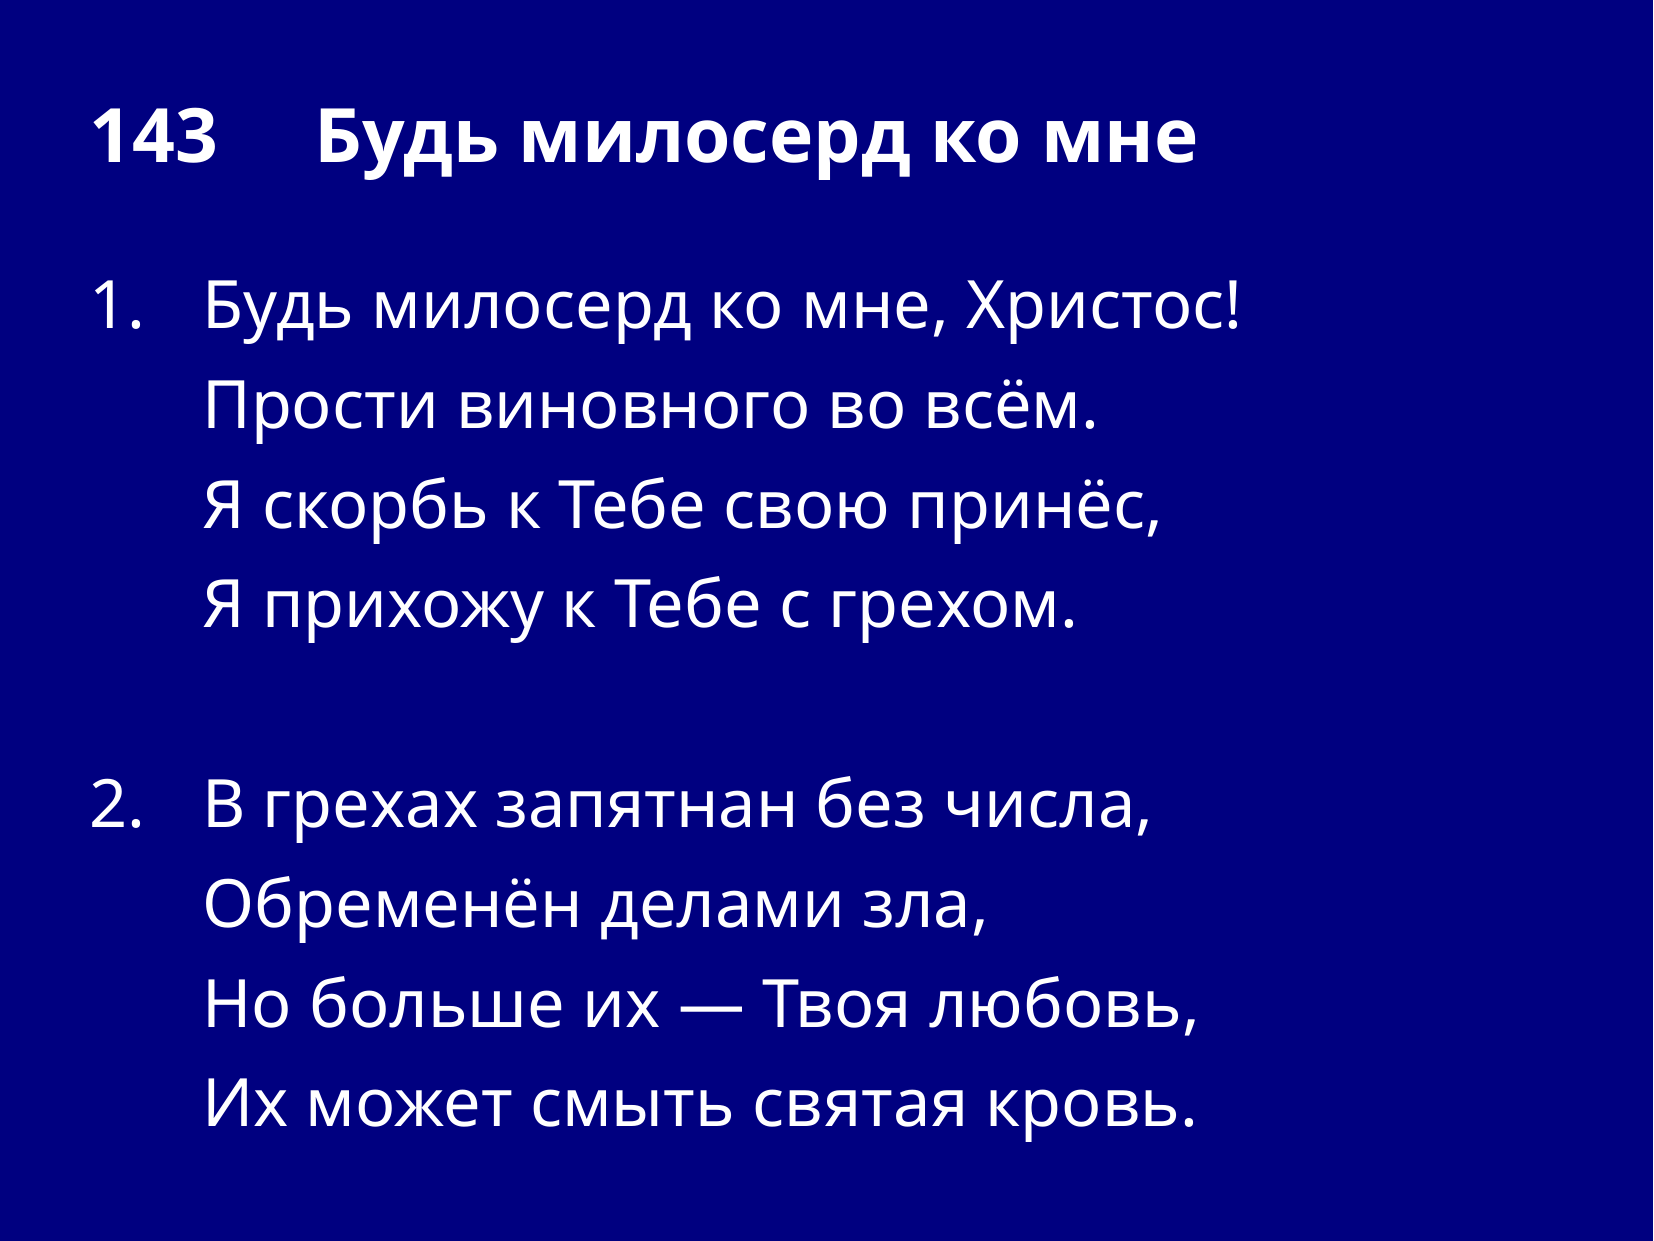

143	Будь милосерд ко мне
1.	Будь милосерд ко мне, Христос!
	Прости виновного во всём.
	Я скорбь к Тебе свою принёс,
	Я прихожу к Тебе с грехом.
2.	В грехах запятнан без числа,
	Обременён делами зла,
	Но больше их — Твоя любовь,
	Их может смыть святая кровь.